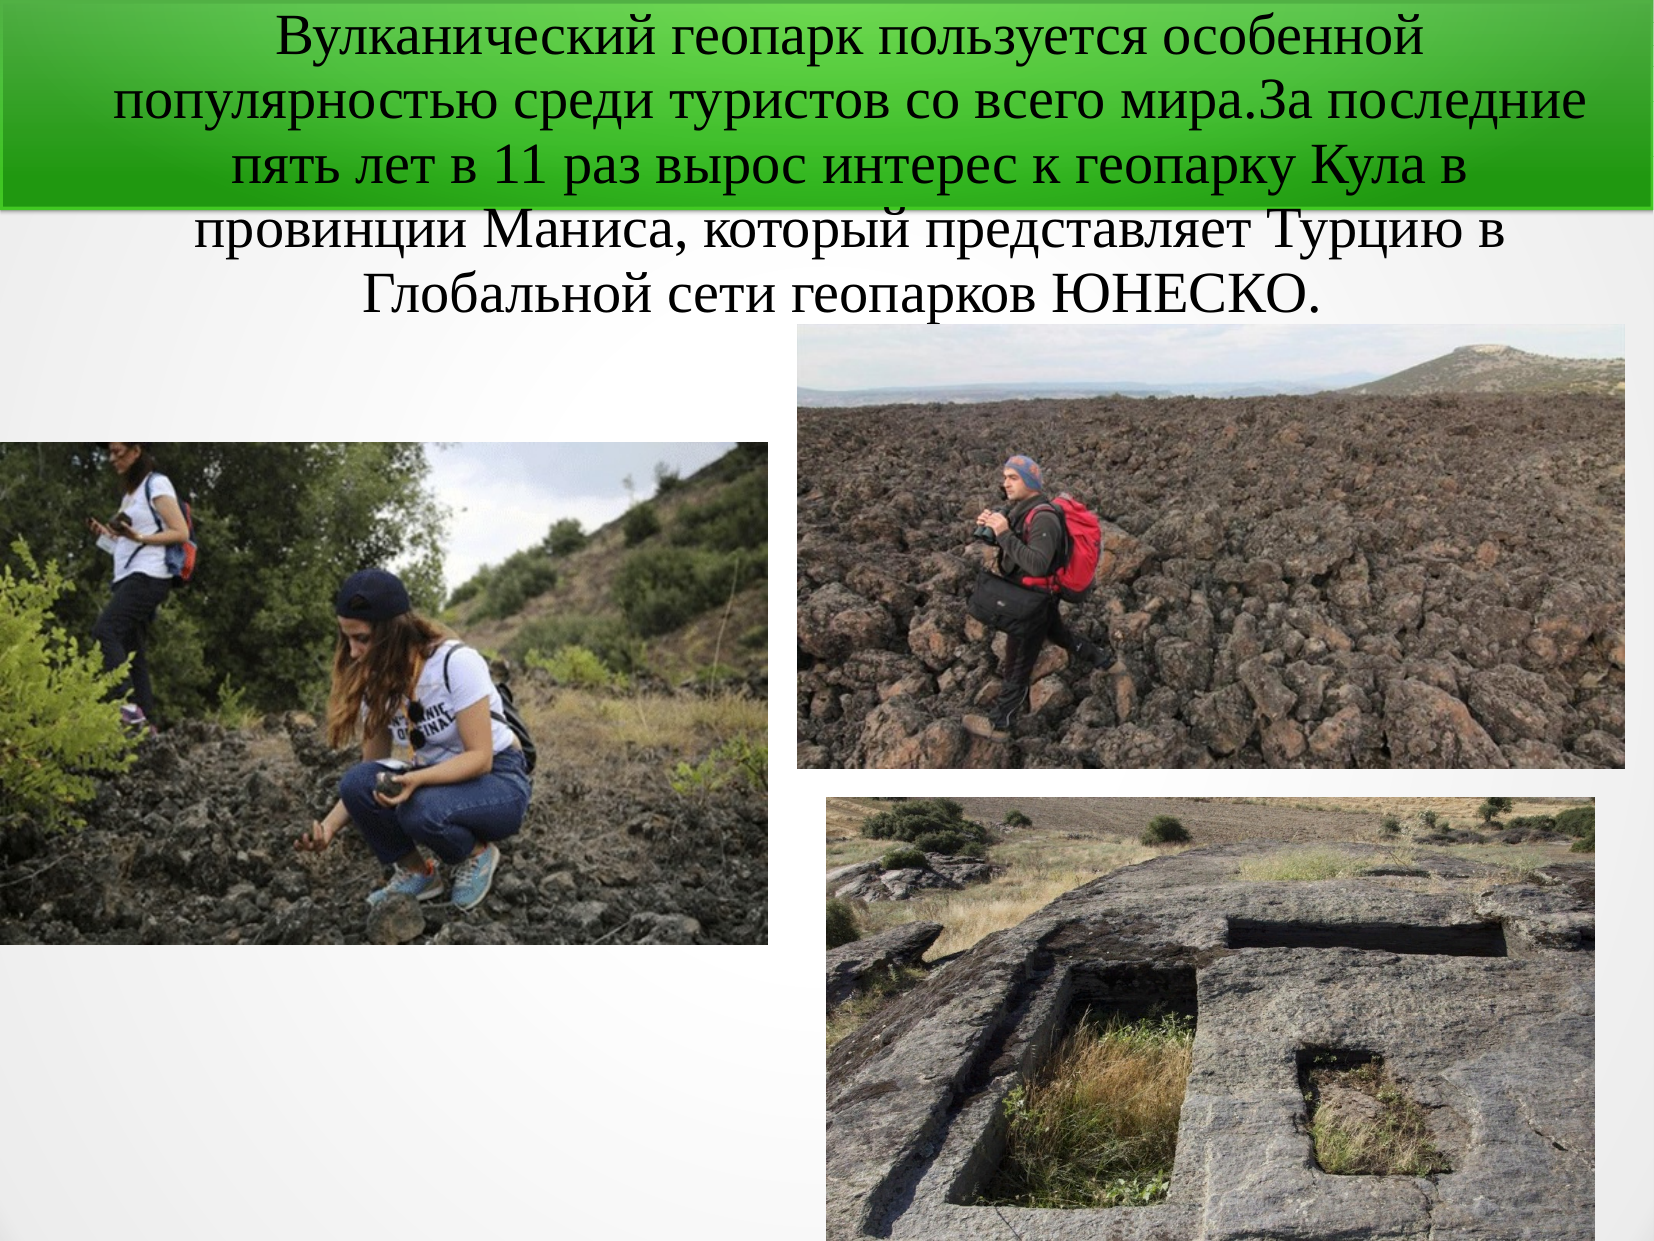

# Вулканический геопарк пользуется особенной популярностью среди туристов со всего мира.За последние пять лет в 11 раз вырос интерес к геопарку Кула в провинции Маниса, который представляет Турцию в Глобальной сети геопарков ЮНЕСКО.